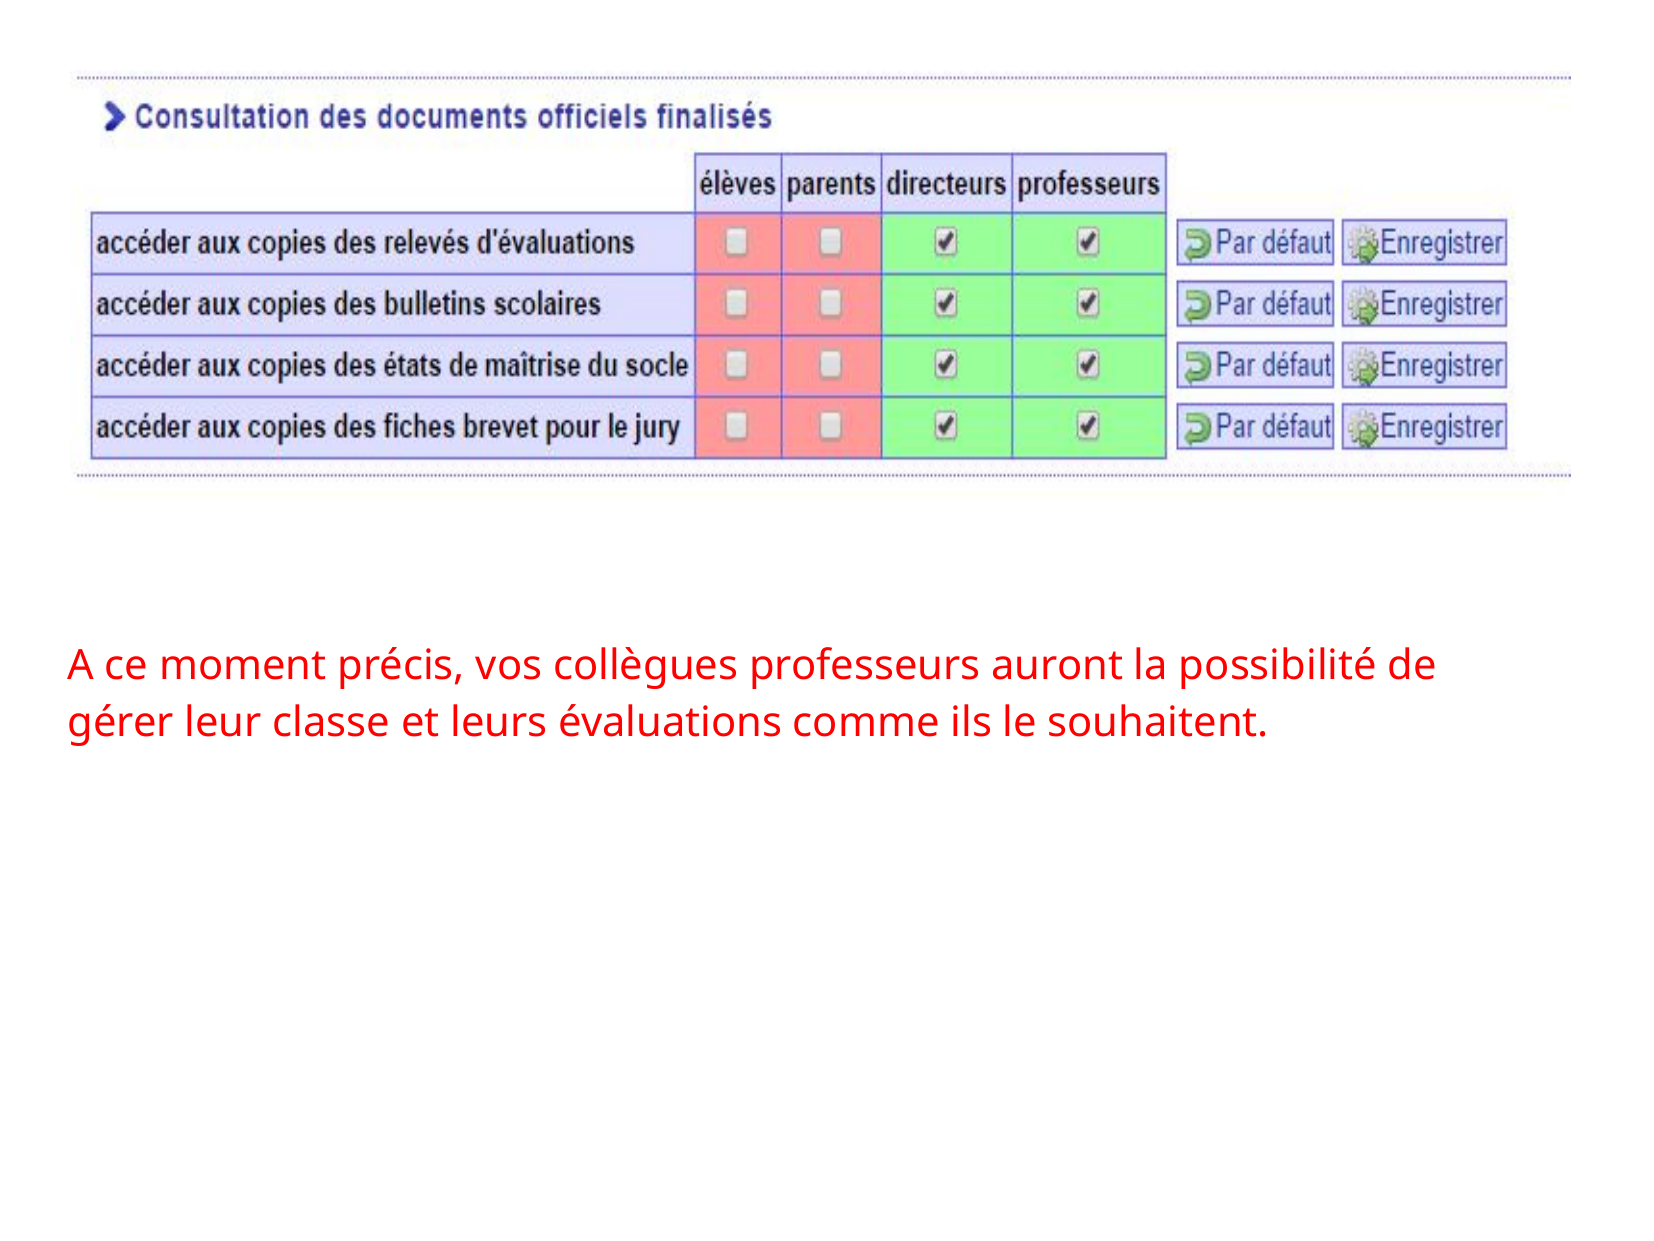

A ce moment précis, vos collègues professeurs auront la possibilité de gérer leur classe et leurs évaluations comme ils le souhaitent.